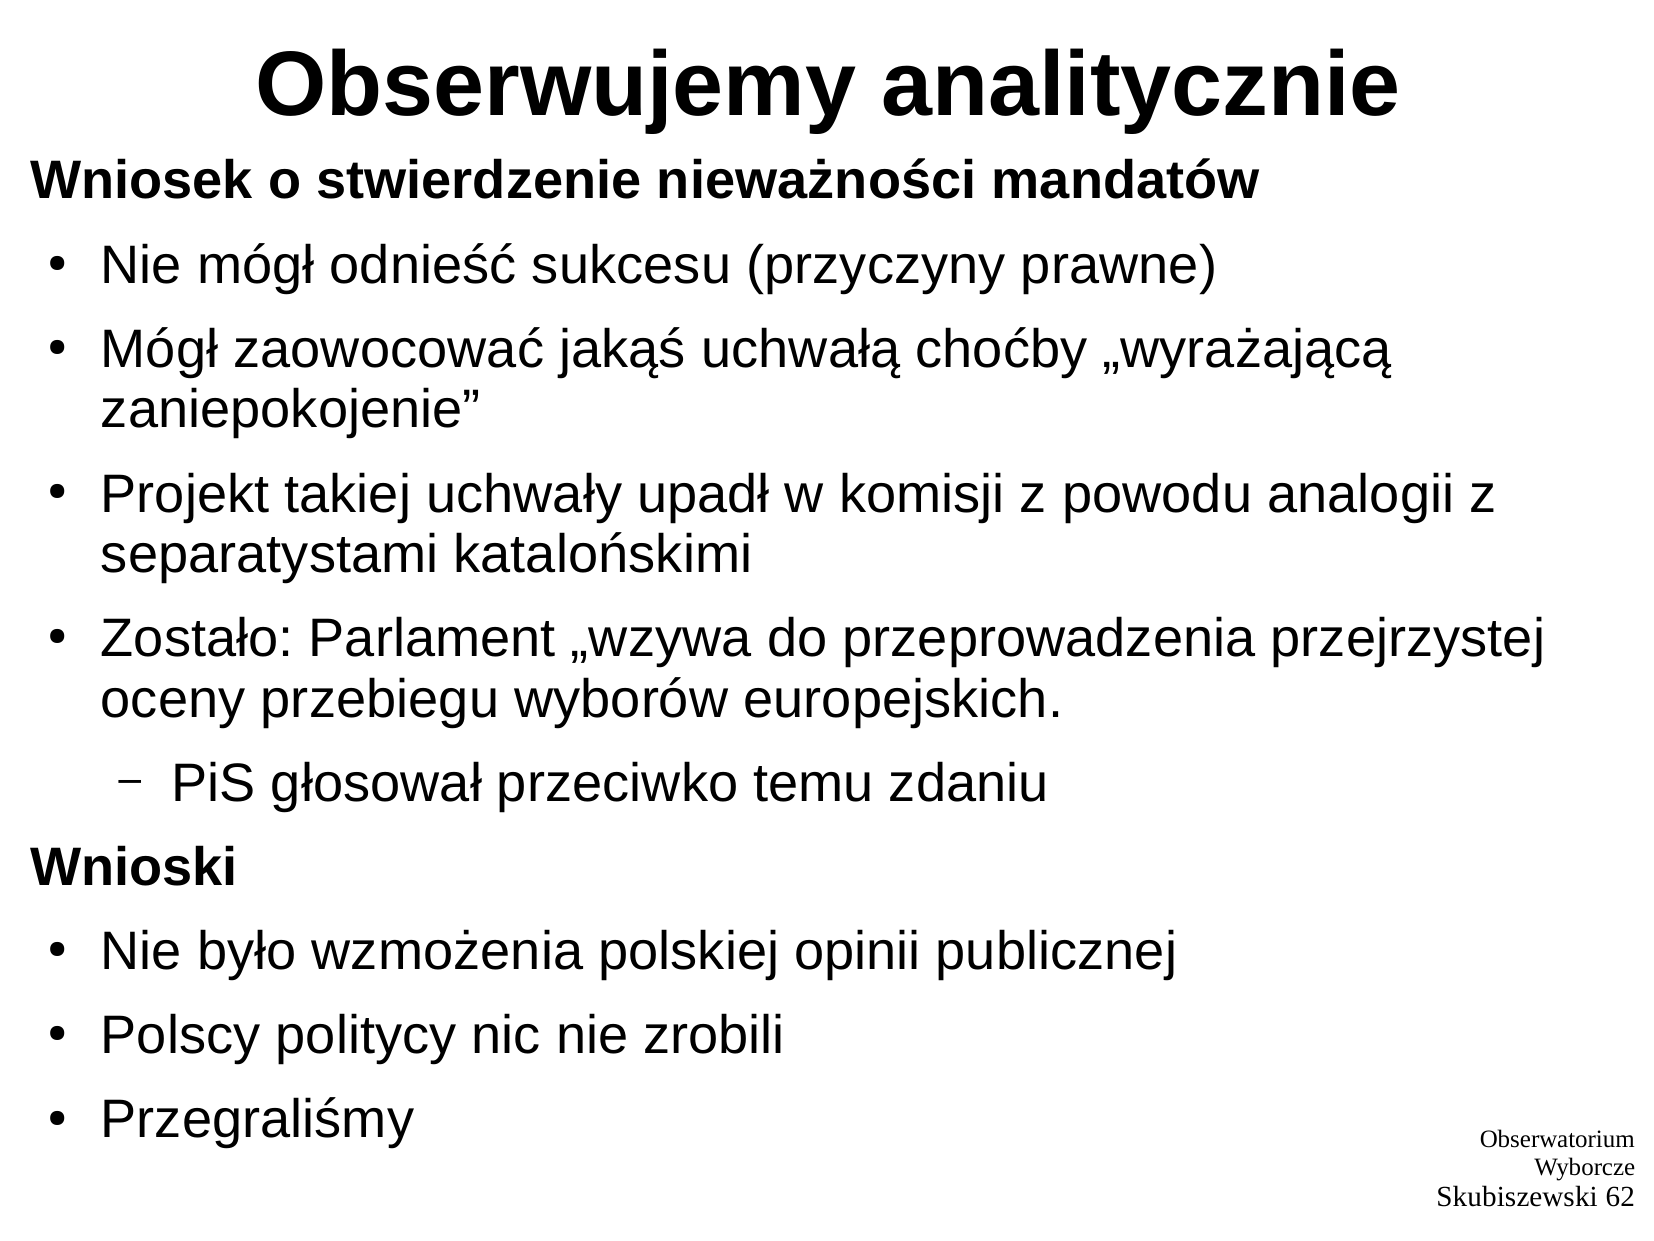

# Obserwujemy analitycznie
Wniosek o stwierdzenie nieważności mandatów
Nie mógł odnieść sukcesu (przyczyny prawne)
Mógł zaowocować jakąś uchwałą choćby „wyrażającą zaniepokojenie”
Projekt takiej uchwały upadł w komisji z powodu analogii z separatystami katalońskimi
Zostało: Parlament „wzywa do przeprowadzenia przejrzystej oceny przebiegu wyborów europejskich.
PiS głosował przeciwko temu zdaniu
Wnioski
Nie było wzmożenia polskiej opinii publicznej
Polscy politycy nic nie zrobili
Przegraliśmy
62